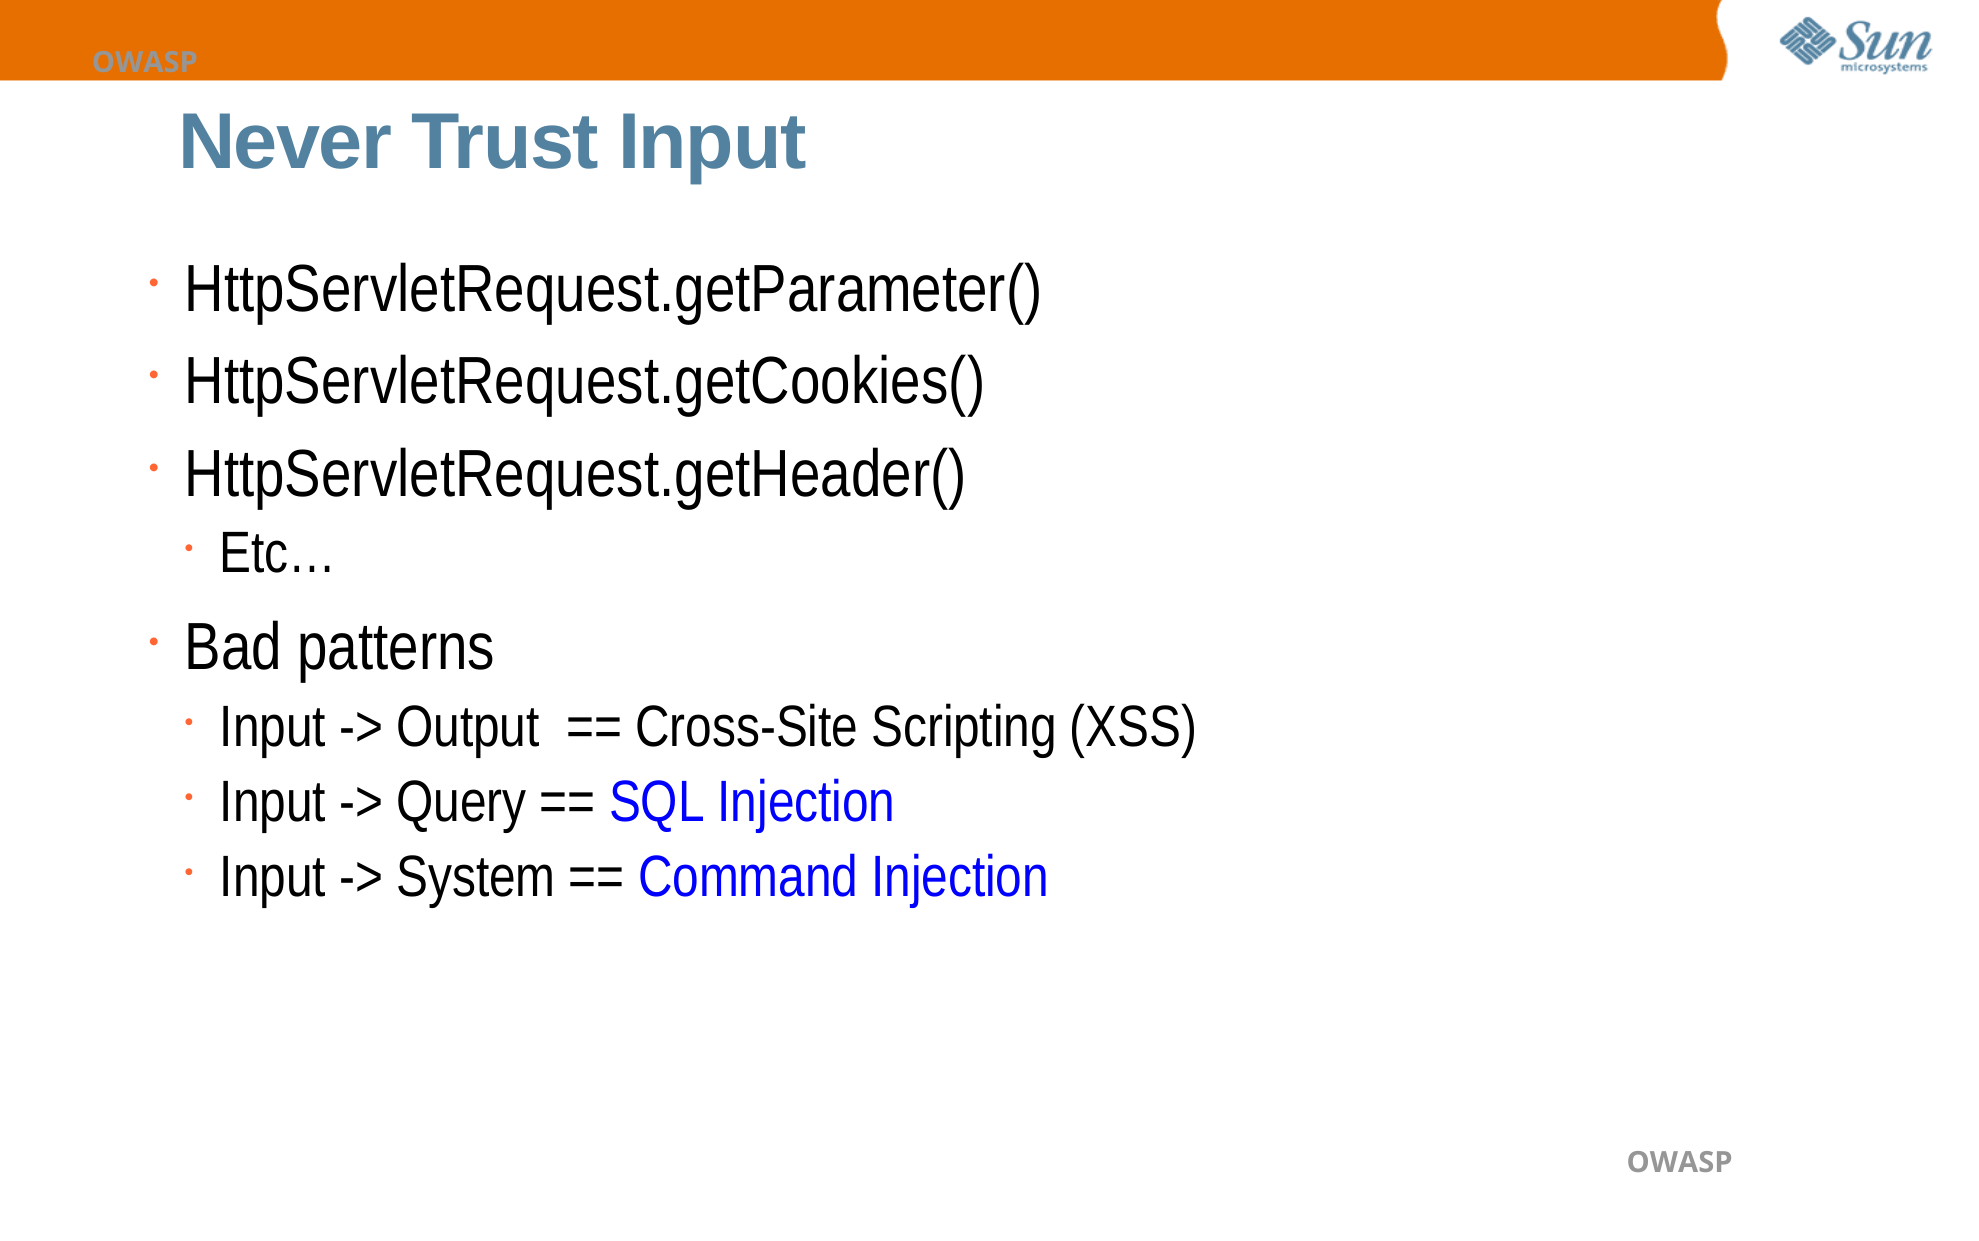

# Never Trust Input
HttpServletRequest.getParameter()
HttpServletRequest.getCookies()
HttpServletRequest.getHeader()
Etc…
Bad patterns
Input -> Output == Cross-Site Scripting (XSS)
Input -> Query == SQL Injection
Input -> System == Command Injection